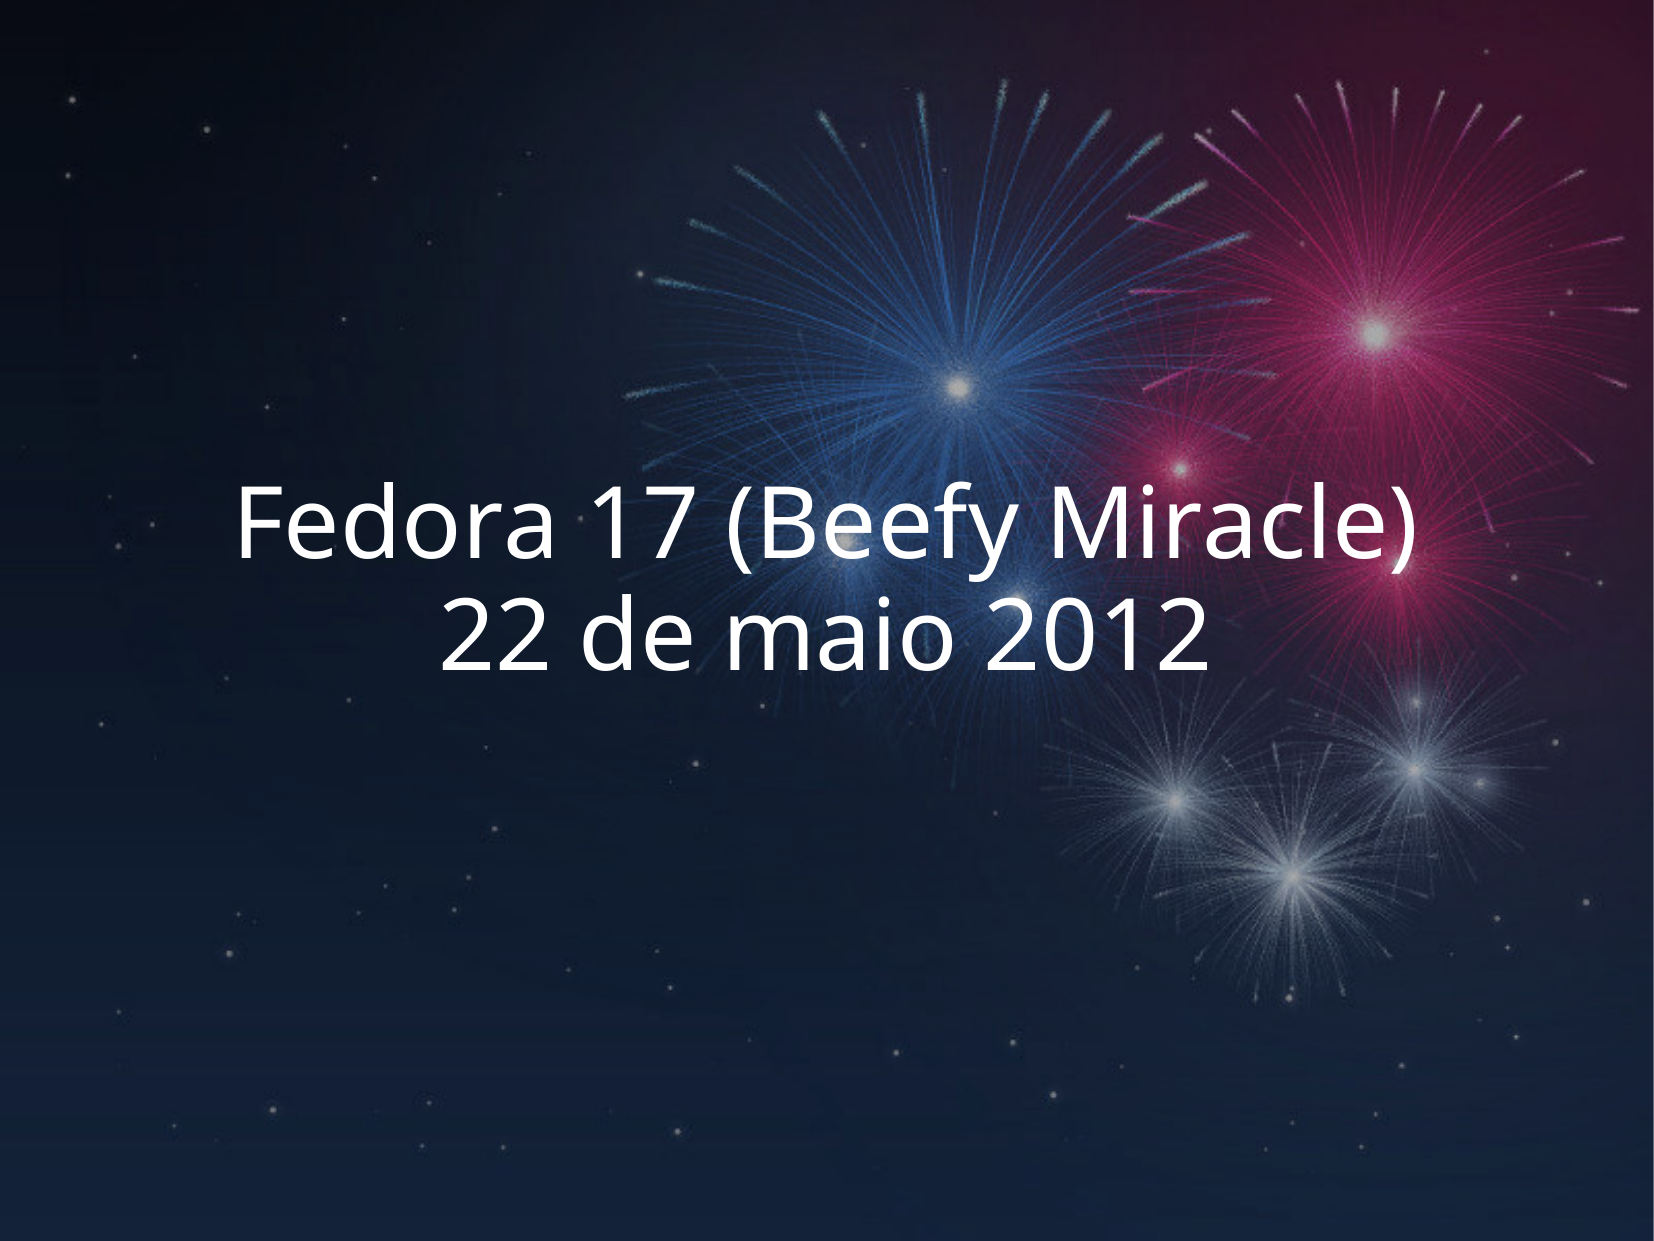

# Fedora 17 (Beefy Miracle)
22 de maio 2012